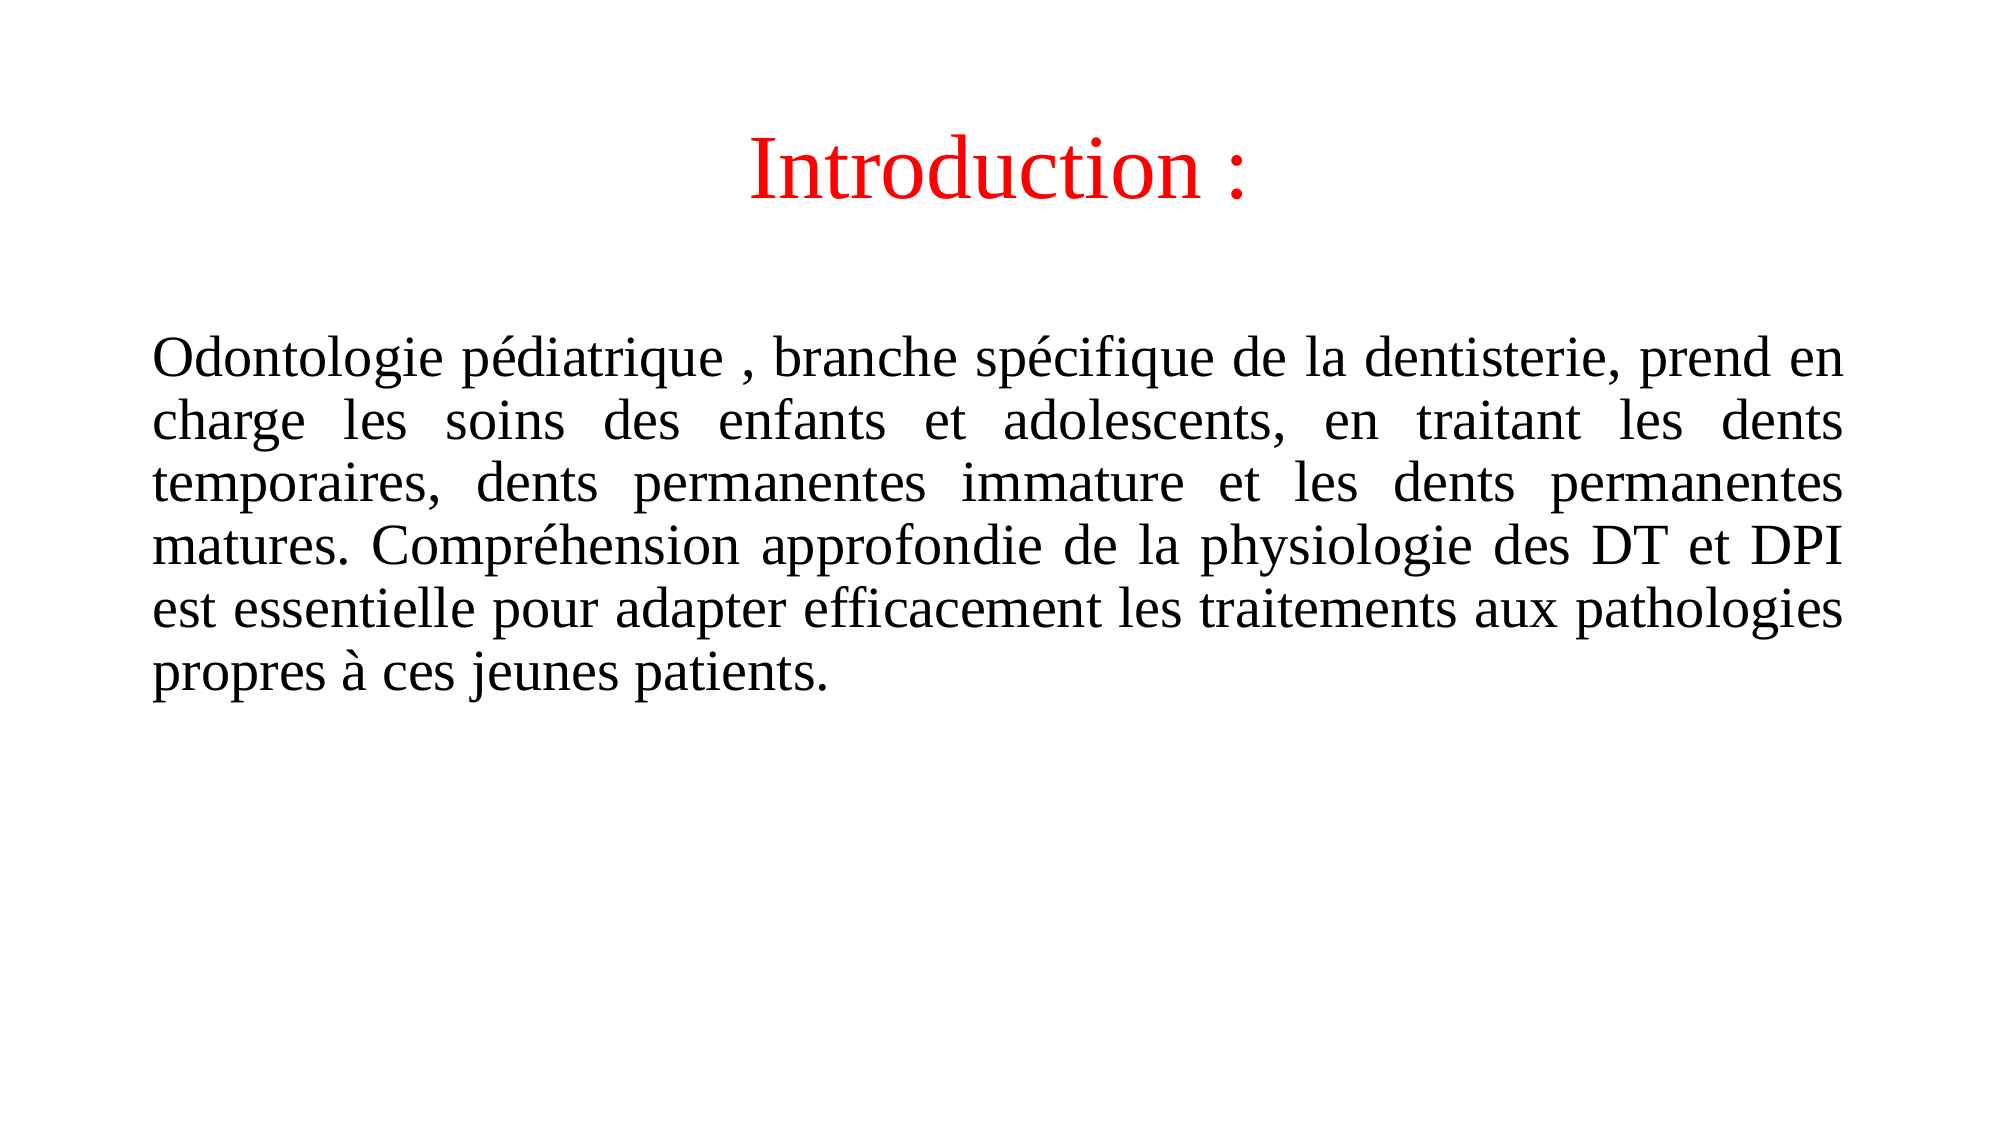

# Introduction :
Odontologie pédiatrique , branche spécifique de la dentisterie, prend en charge les soins des enfants et adolescents, en traitant les dents temporaires, dents permanentes immature et les dents permanentes matures. Compréhension approfondie de la physiologie des DT et DPI est essentielle pour adapter efficacement les traitements aux pathologies propres à ces jeunes patients.